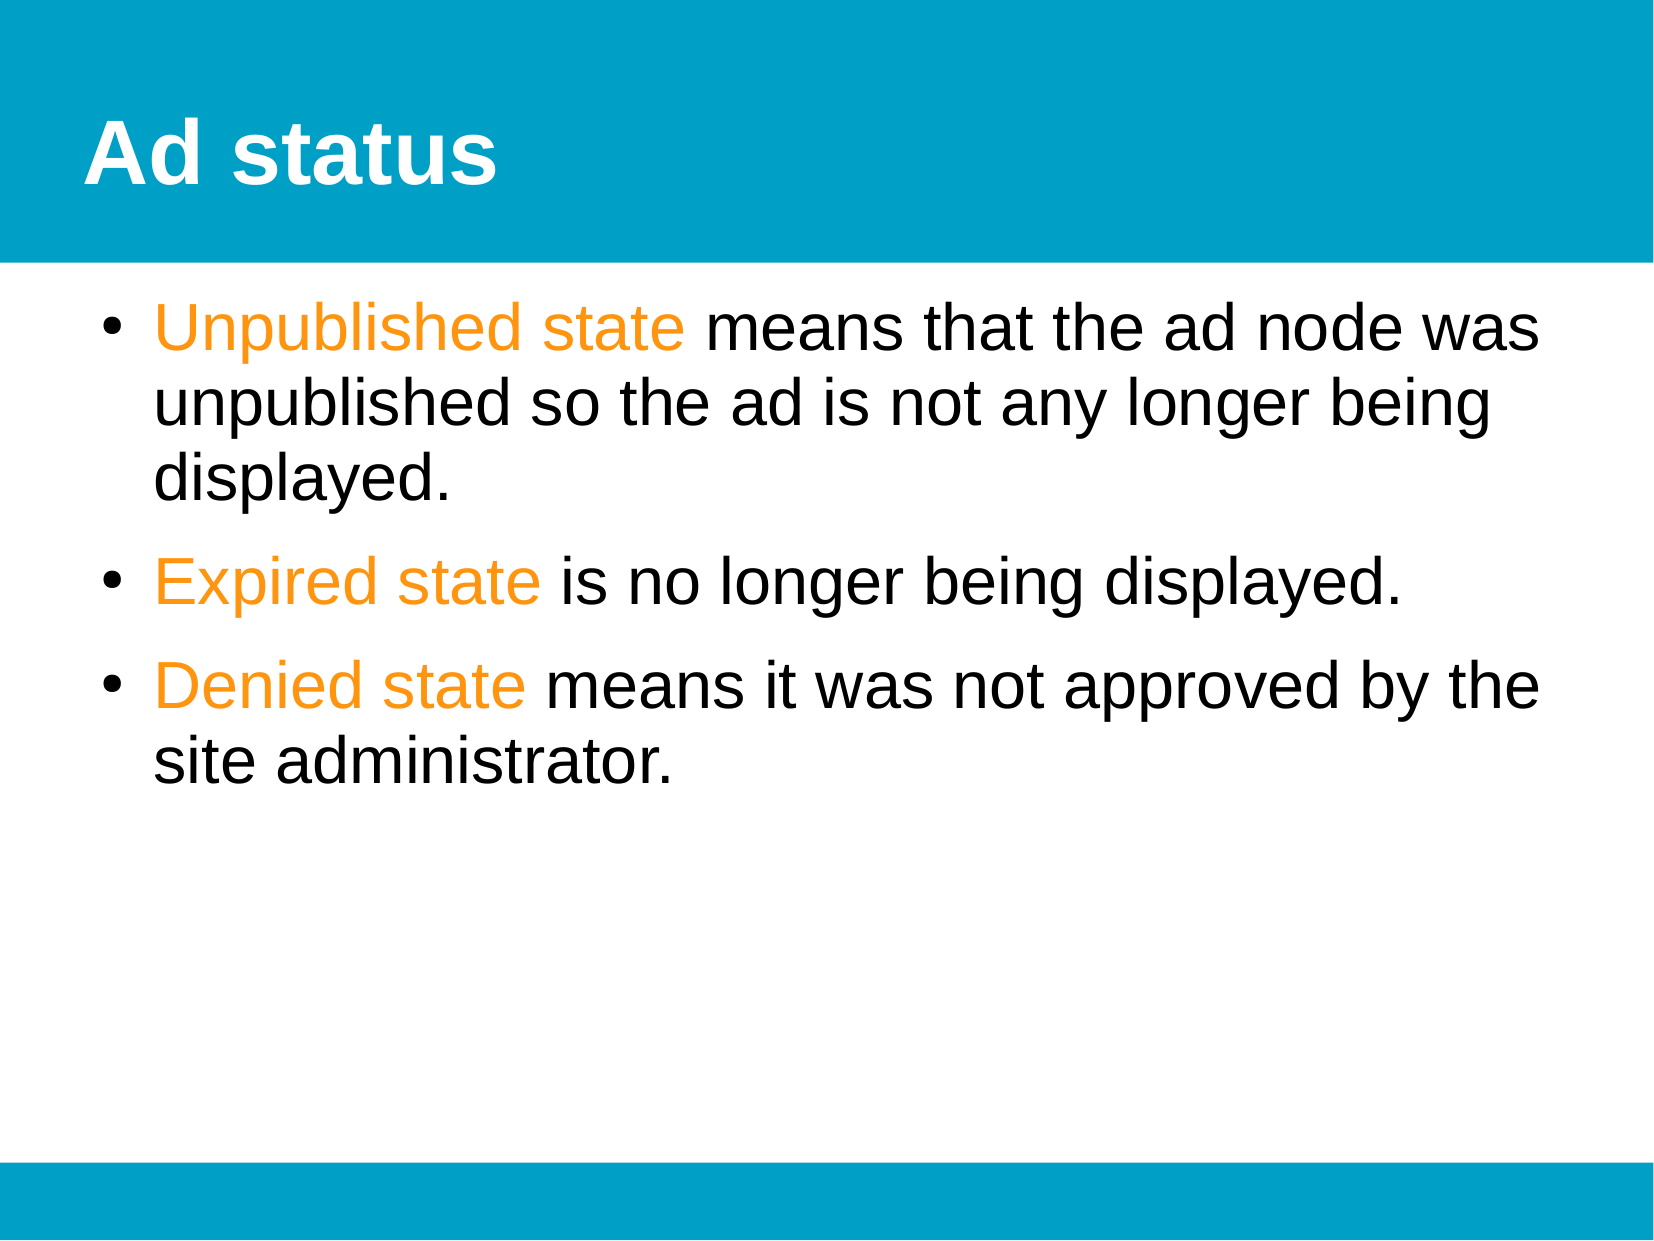

# Ad status
Unpublished state means that the ad node was unpublished so the ad is not any longer being displayed.
Expired state is no longer being displayed.
Denied state means it was not approved by the site administrator.